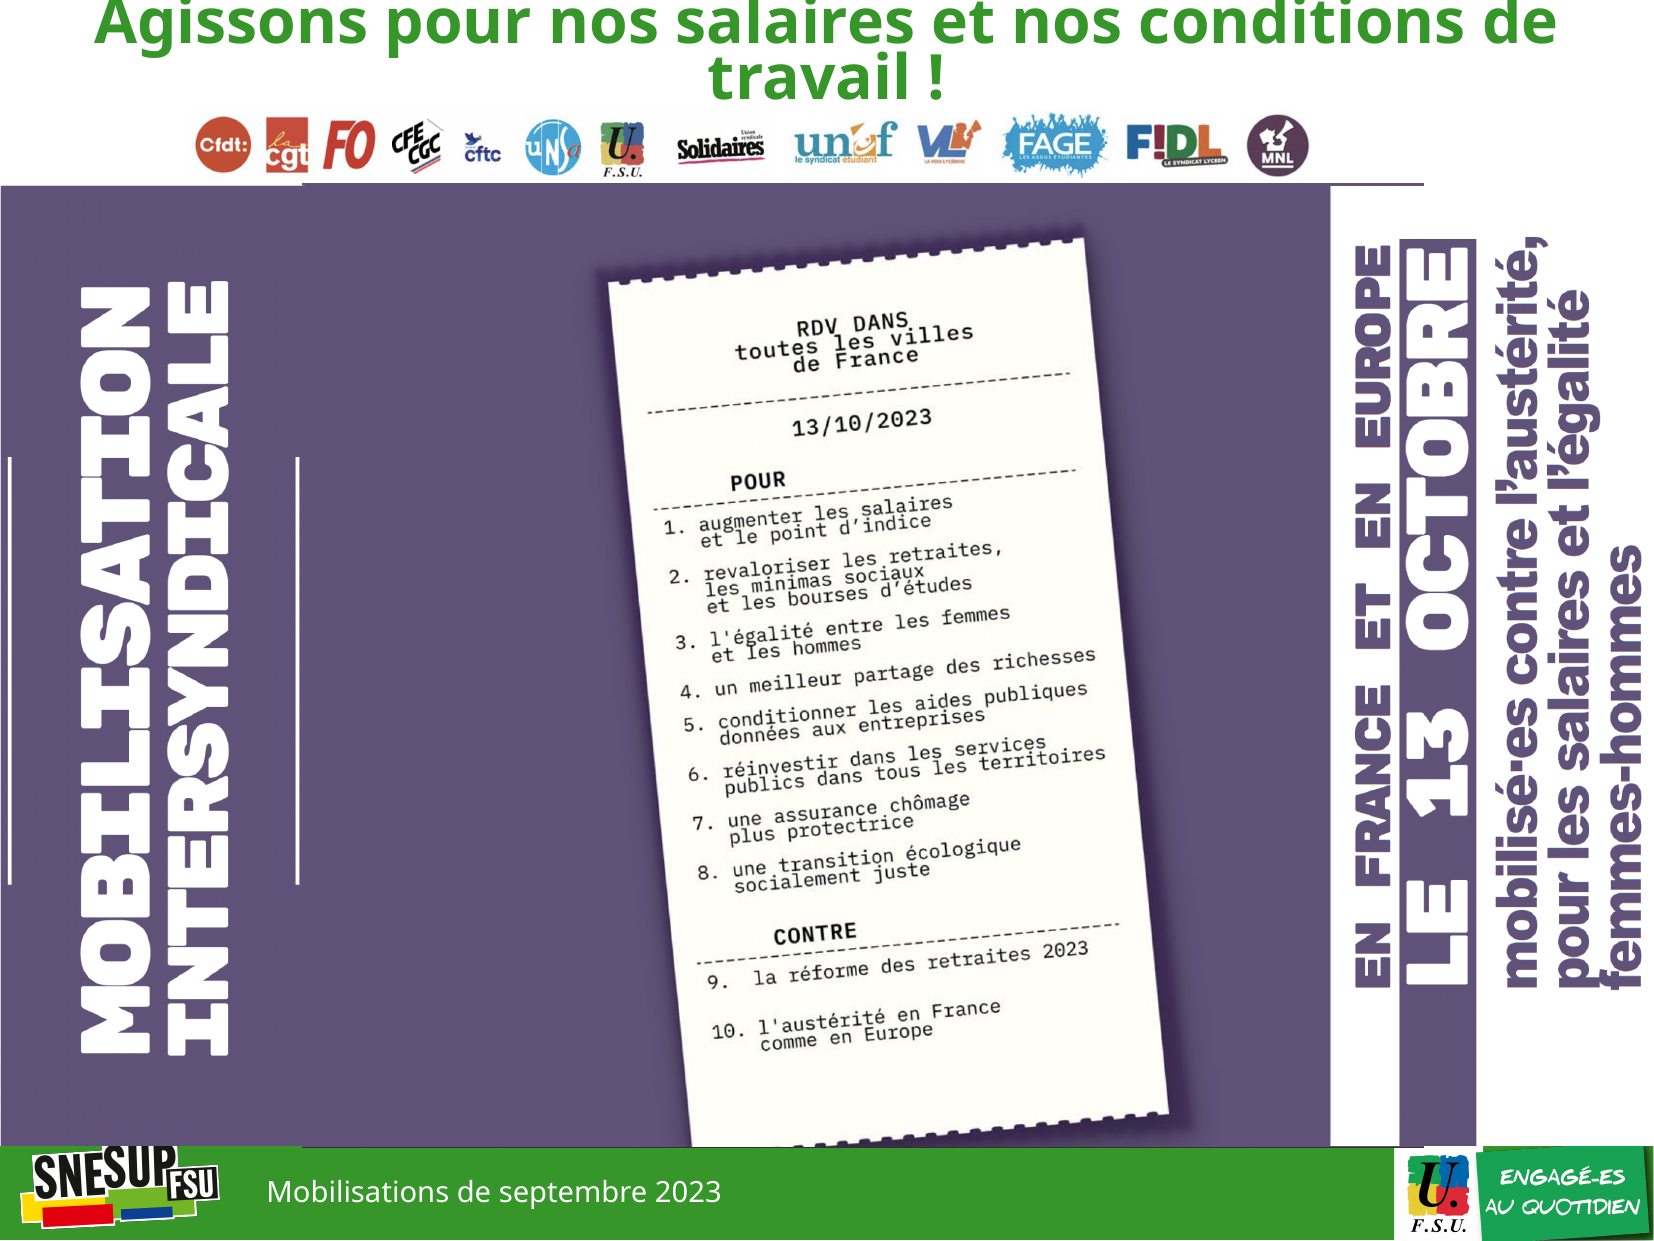

Agissons pour nos salaires et nos conditions de travail !
#